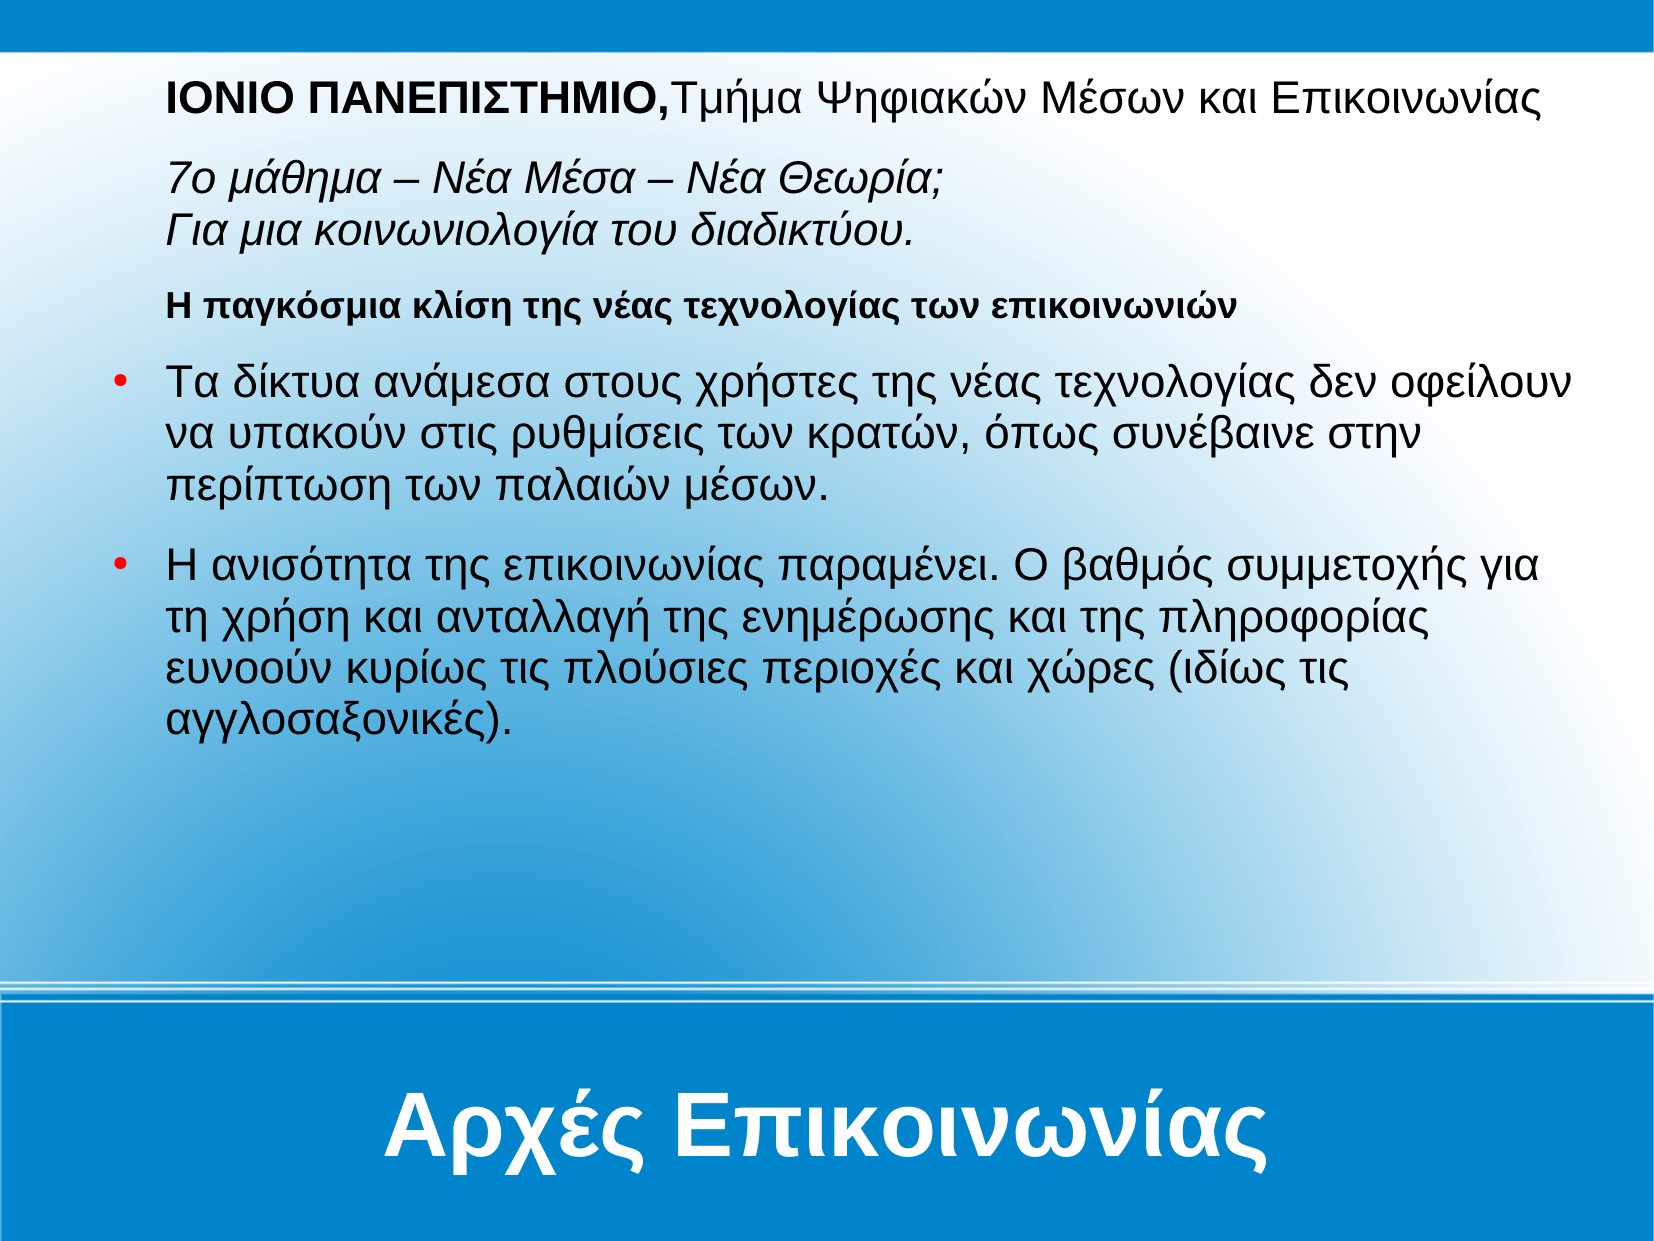

ΙΟΝΙΟ ΠΑΝΕΠΙΣΤΗΜΙΟ,Τμήμα Ψηφιακών Μέσων και Επικοινωνίας
7ο μάθημα – Νέα Μέσα – Νέα Θεωρία;
Για μια κοινωνιολογία του διαδικτύου.
Η παγκόσμια κλίση της νέας τεχνολογίας των επικοινωνιών
Τα δίκτυα ανάμεσα στους χρήστες της νέας τεχνολογίας δεν οφείλουν να υπακούν στις ρυθμίσεις των κρατών, όπως συνέβαινε στην περίπτωση των παλαιών μέσων.
Η ανισότητα της επικοινωνίας παραμένει. Ο βαθμός συμμετοχής για τη χρήση και ανταλλαγή της ενημέρωσης και της πληροφορίας ευνοούν κυρίως τις πλούσιες περιοχές και χώρες (ιδίως τις αγγλοσαξονικές).
# Αρχές Επικοινωνίας